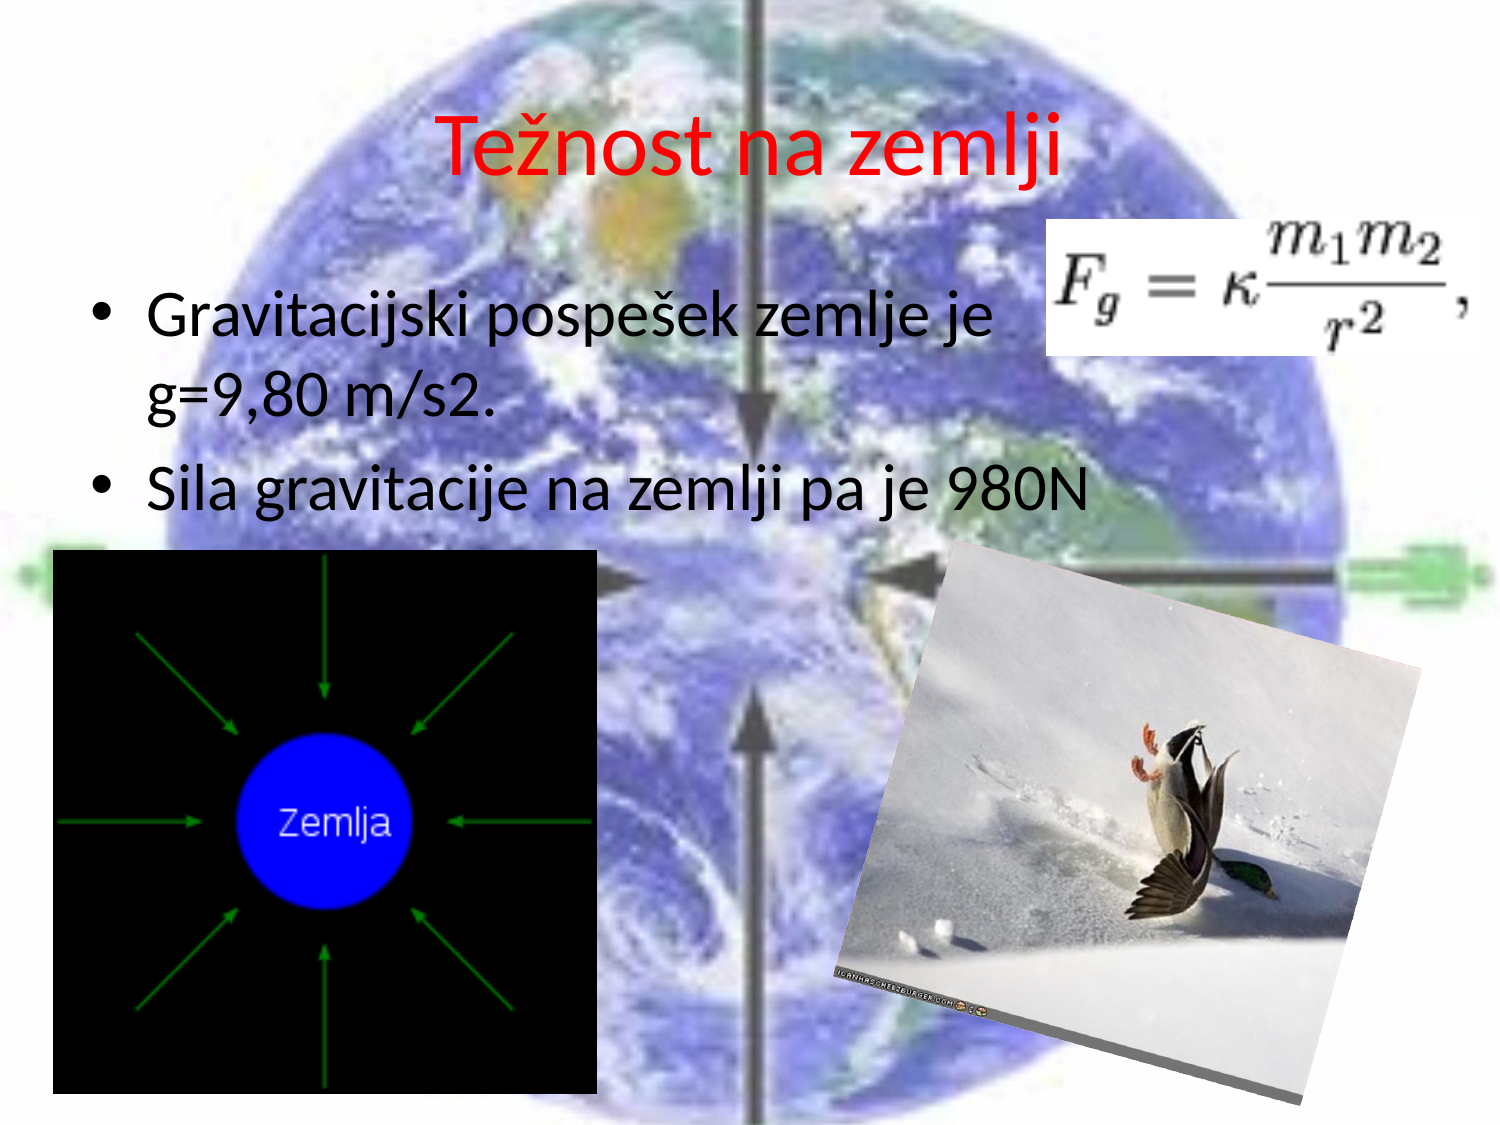

# Težnost na zemlji
Gravitacijski pospešek zemlje je g=9,80 m/s2.
Sila gravitacije na zemlji pa je 980N